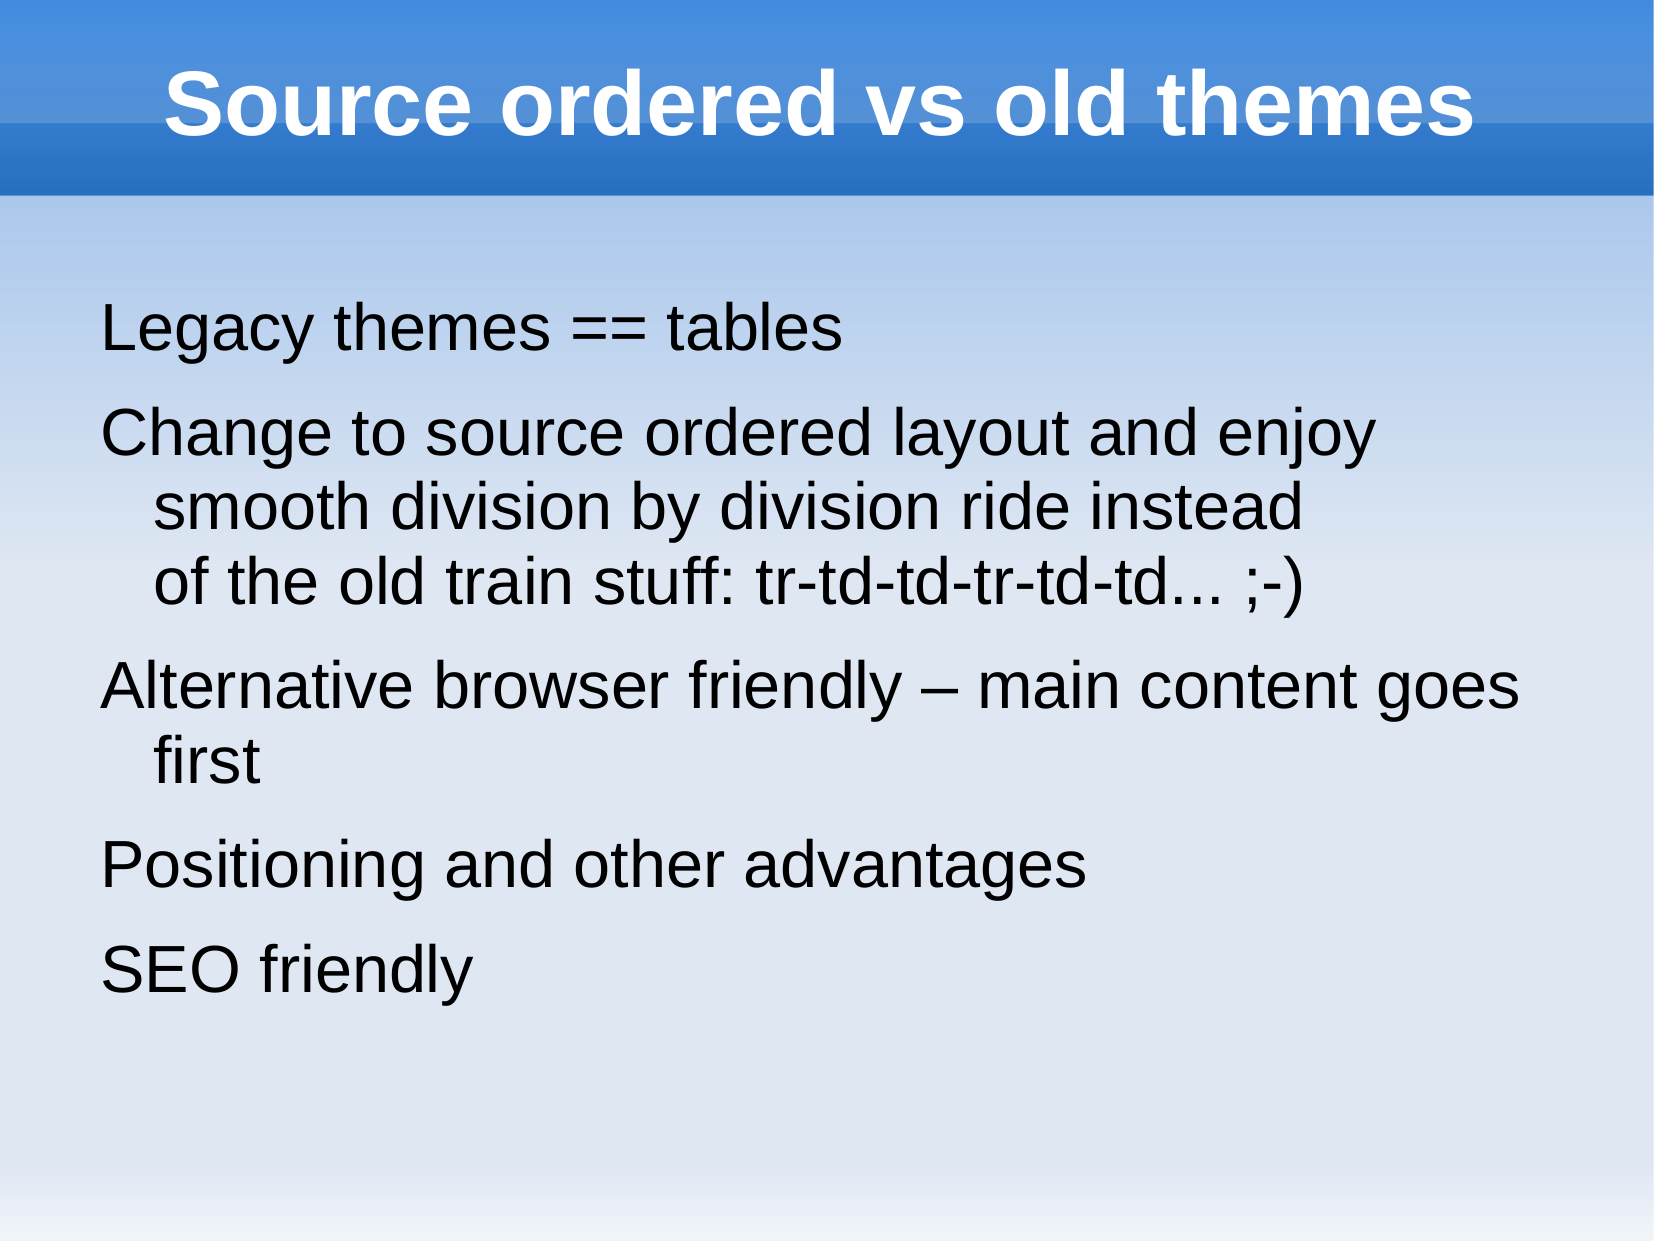

# Source ordered vs old themes
Legacy themes == tables
Change to source ordered layout and enjoy smooth division by division ride instead
of the old train stuff: tr-td-td-tr-td-td... ;-)
Alternative browser friendly – main content goes first
Positioning and other advantages
SEO friendly